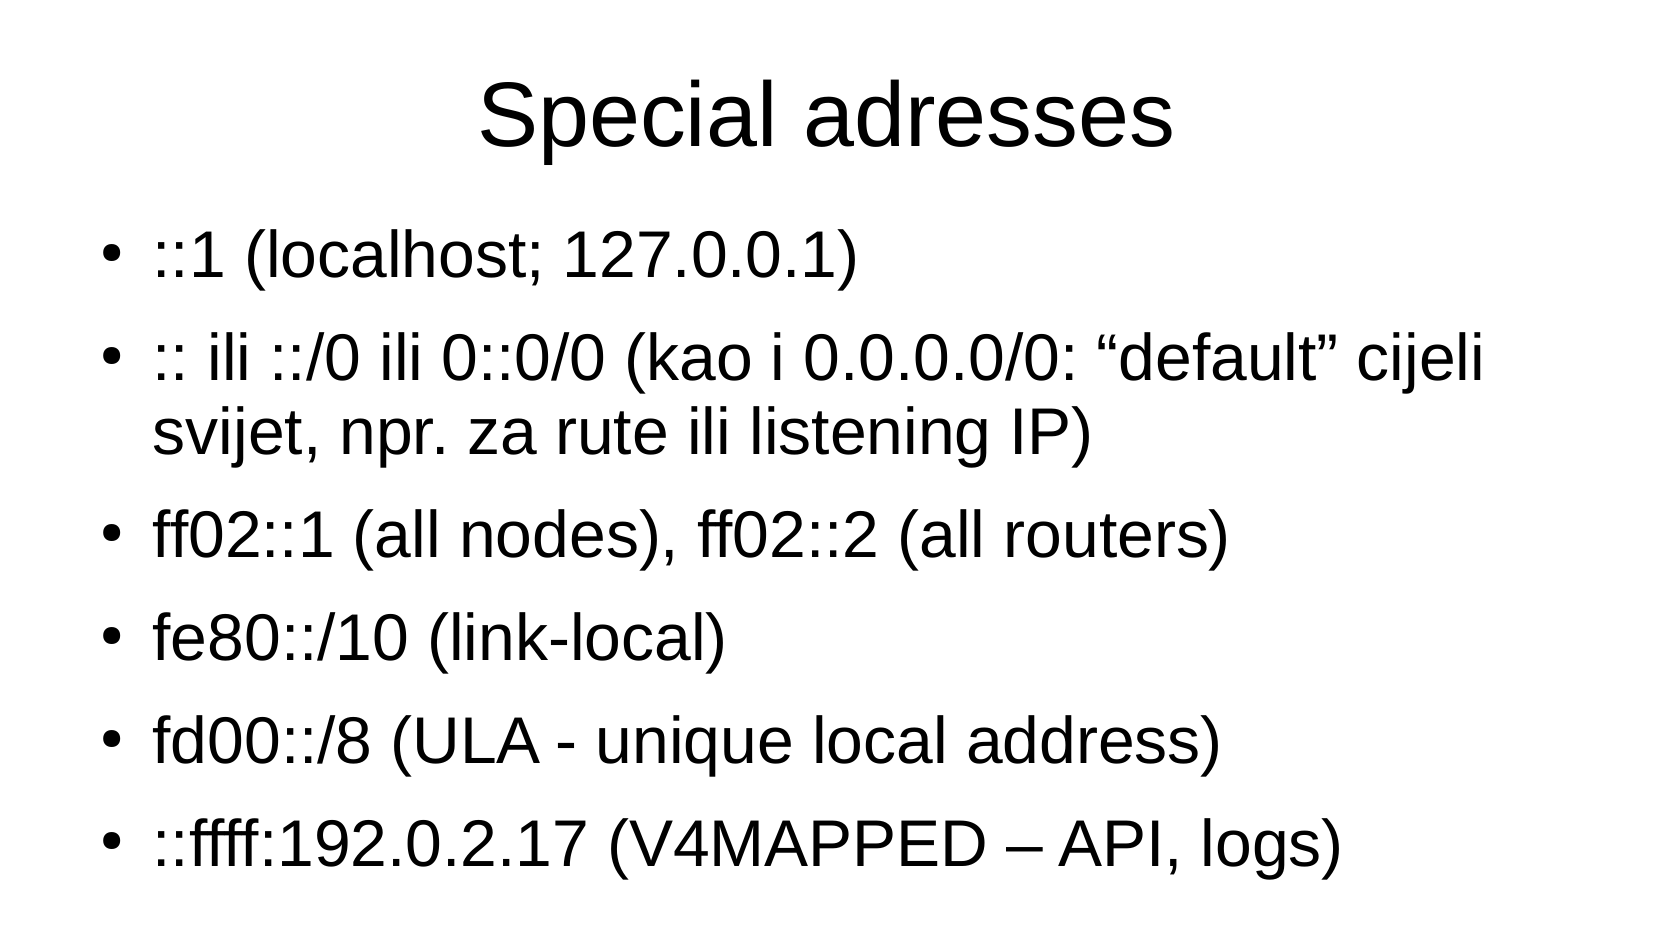

# Special adresses
::1 (localhost; 127.0.0.1)
:: ili ::/0 ili 0::0/0 (kao i 0.0.0.0/0: “default” cijeli svijet, npr. za rute ili listening IP)
ff02::1 (all nodes), ff02::2 (all routers)
fe80::/10 (link-local)
fd00::/8 (ULA - unique local address)
::ffff:192.0.2.17 (V4MAPPED – API, logs)